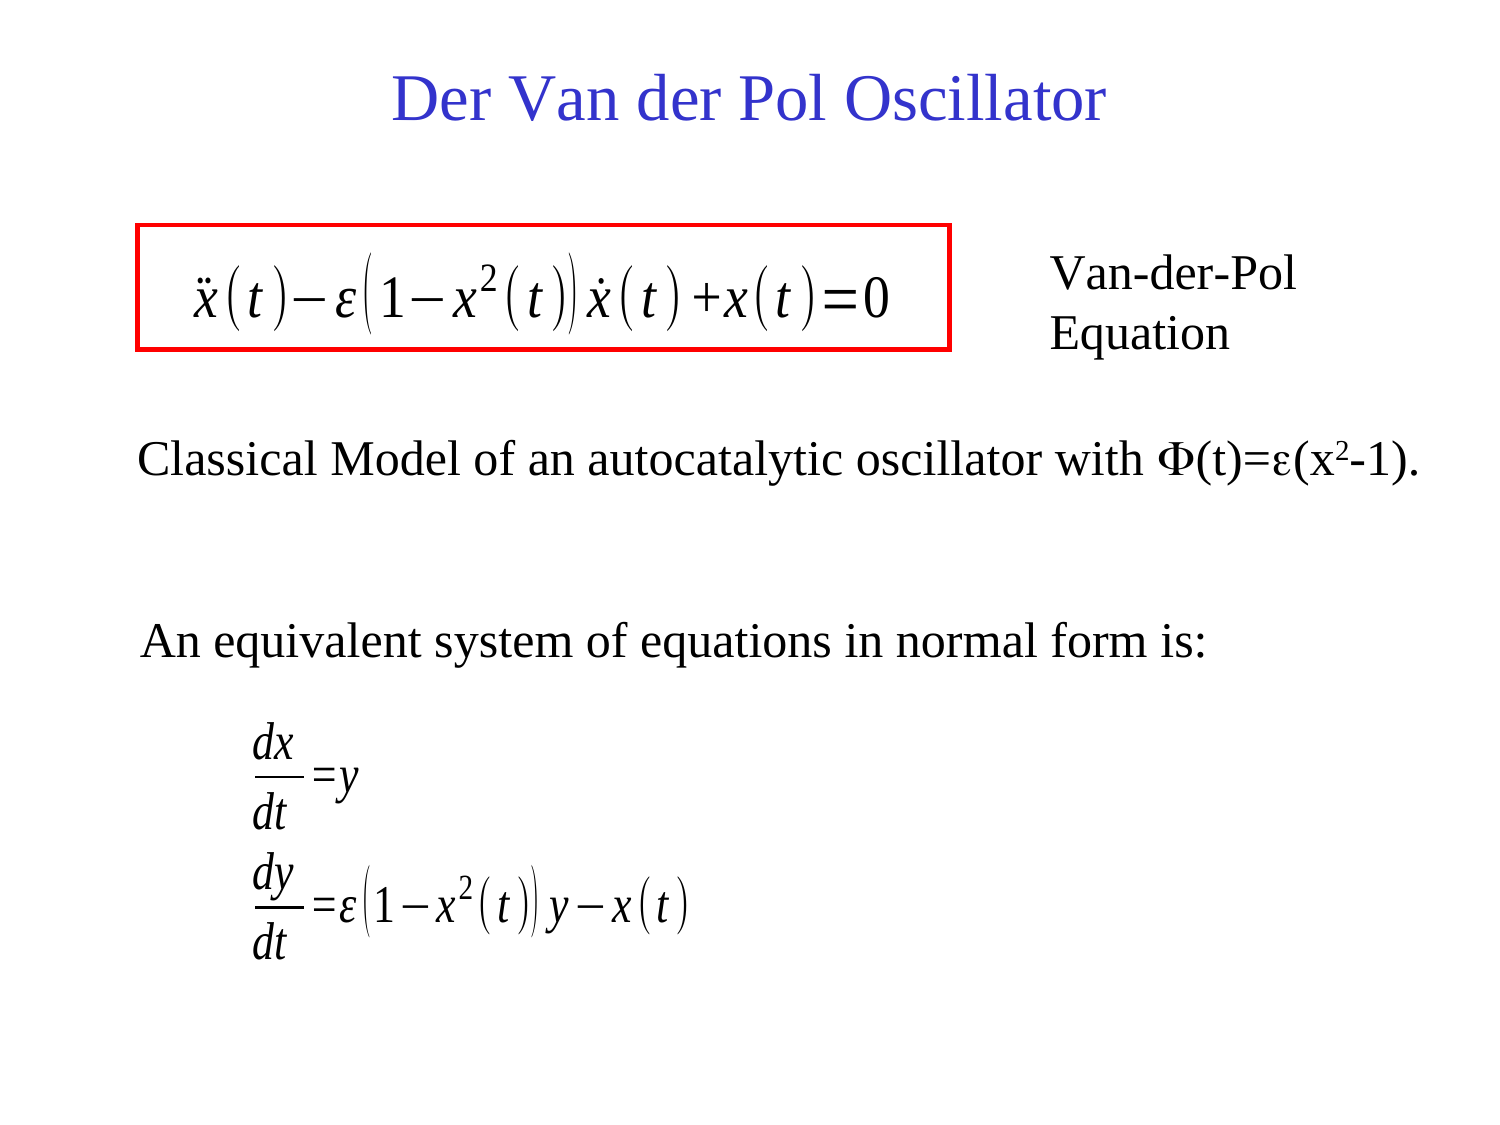

# Der Van der Pol Oscillator
Van-der-Pol
Equation
Classical Model of an autocatalytic oscillator with (t)=(x2-1).
An equivalent system of equations in normal form is: